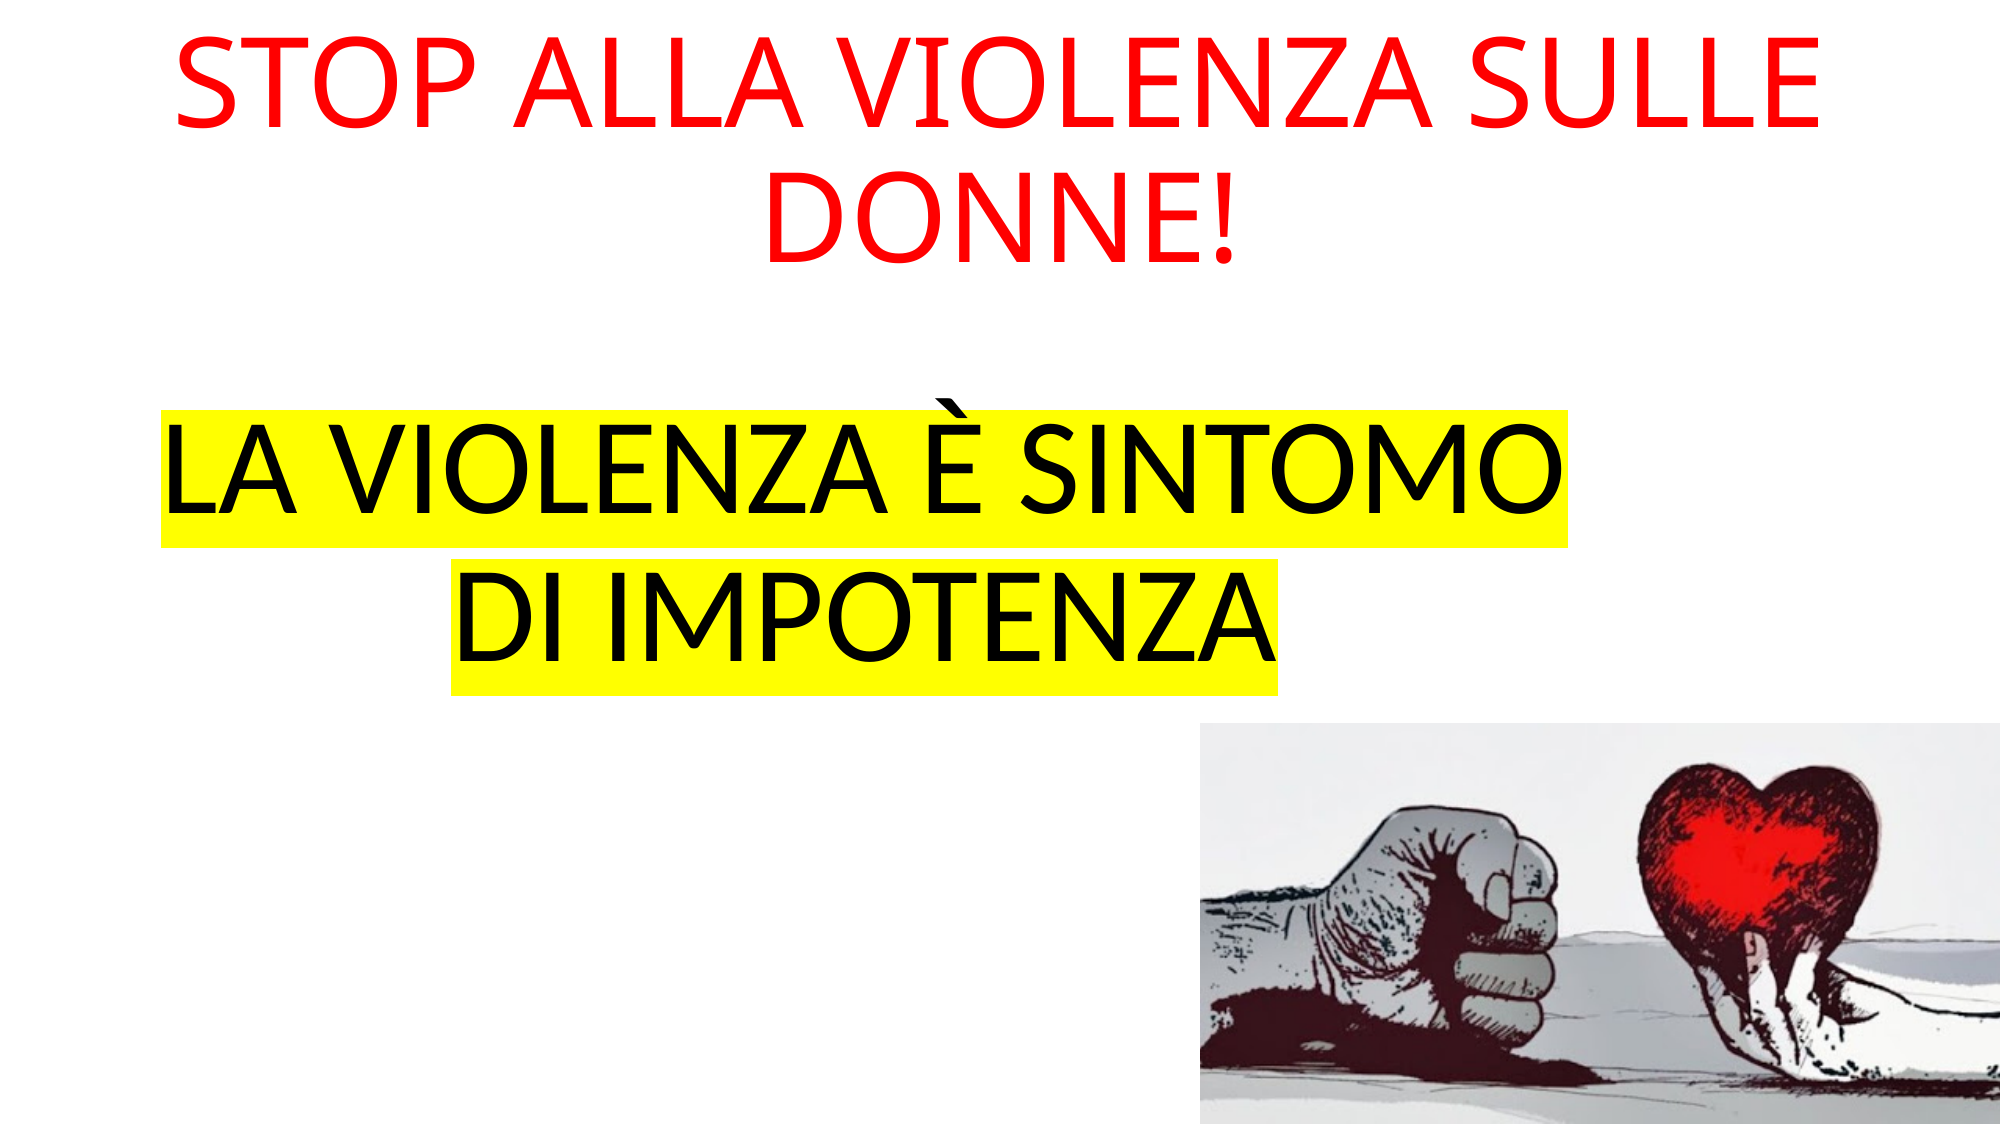

# STOP ALLA VIOLENZA SULLE DONNE!
LA VIOLENZA È SINTOMO DI IMPOTENZA